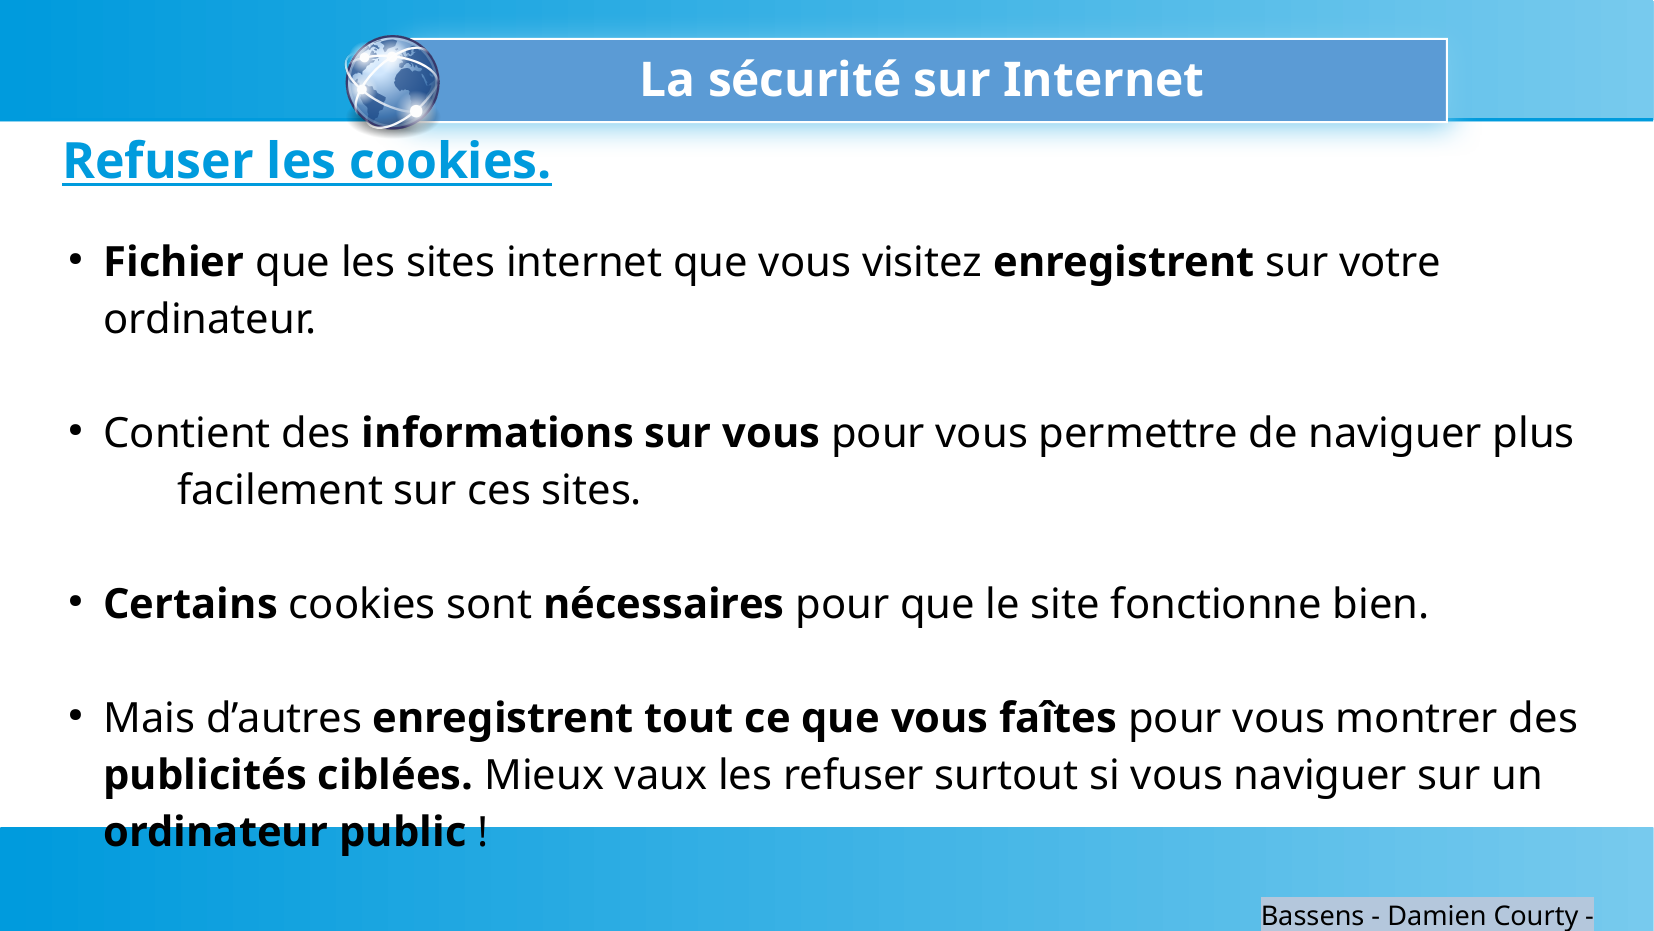

La sécurité sur Internet
Refuser les cookies.
Fichier que les sites internet que vous visitez enregistrent sur votre ordinateur.
Contient des informations sur vous pour vous permettre de naviguer plus 	facilement sur ces sites.
Certains cookies sont nécessaires pour que le site fonctionne bien.
Mais d’autres enregistrent tout ce que vous faîtes pour vous montrer des publicités ciblées. Mieux vaux les refuser surtout si vous naviguer sur un ordinateur public !
Bassens - Damien Courty - 2024